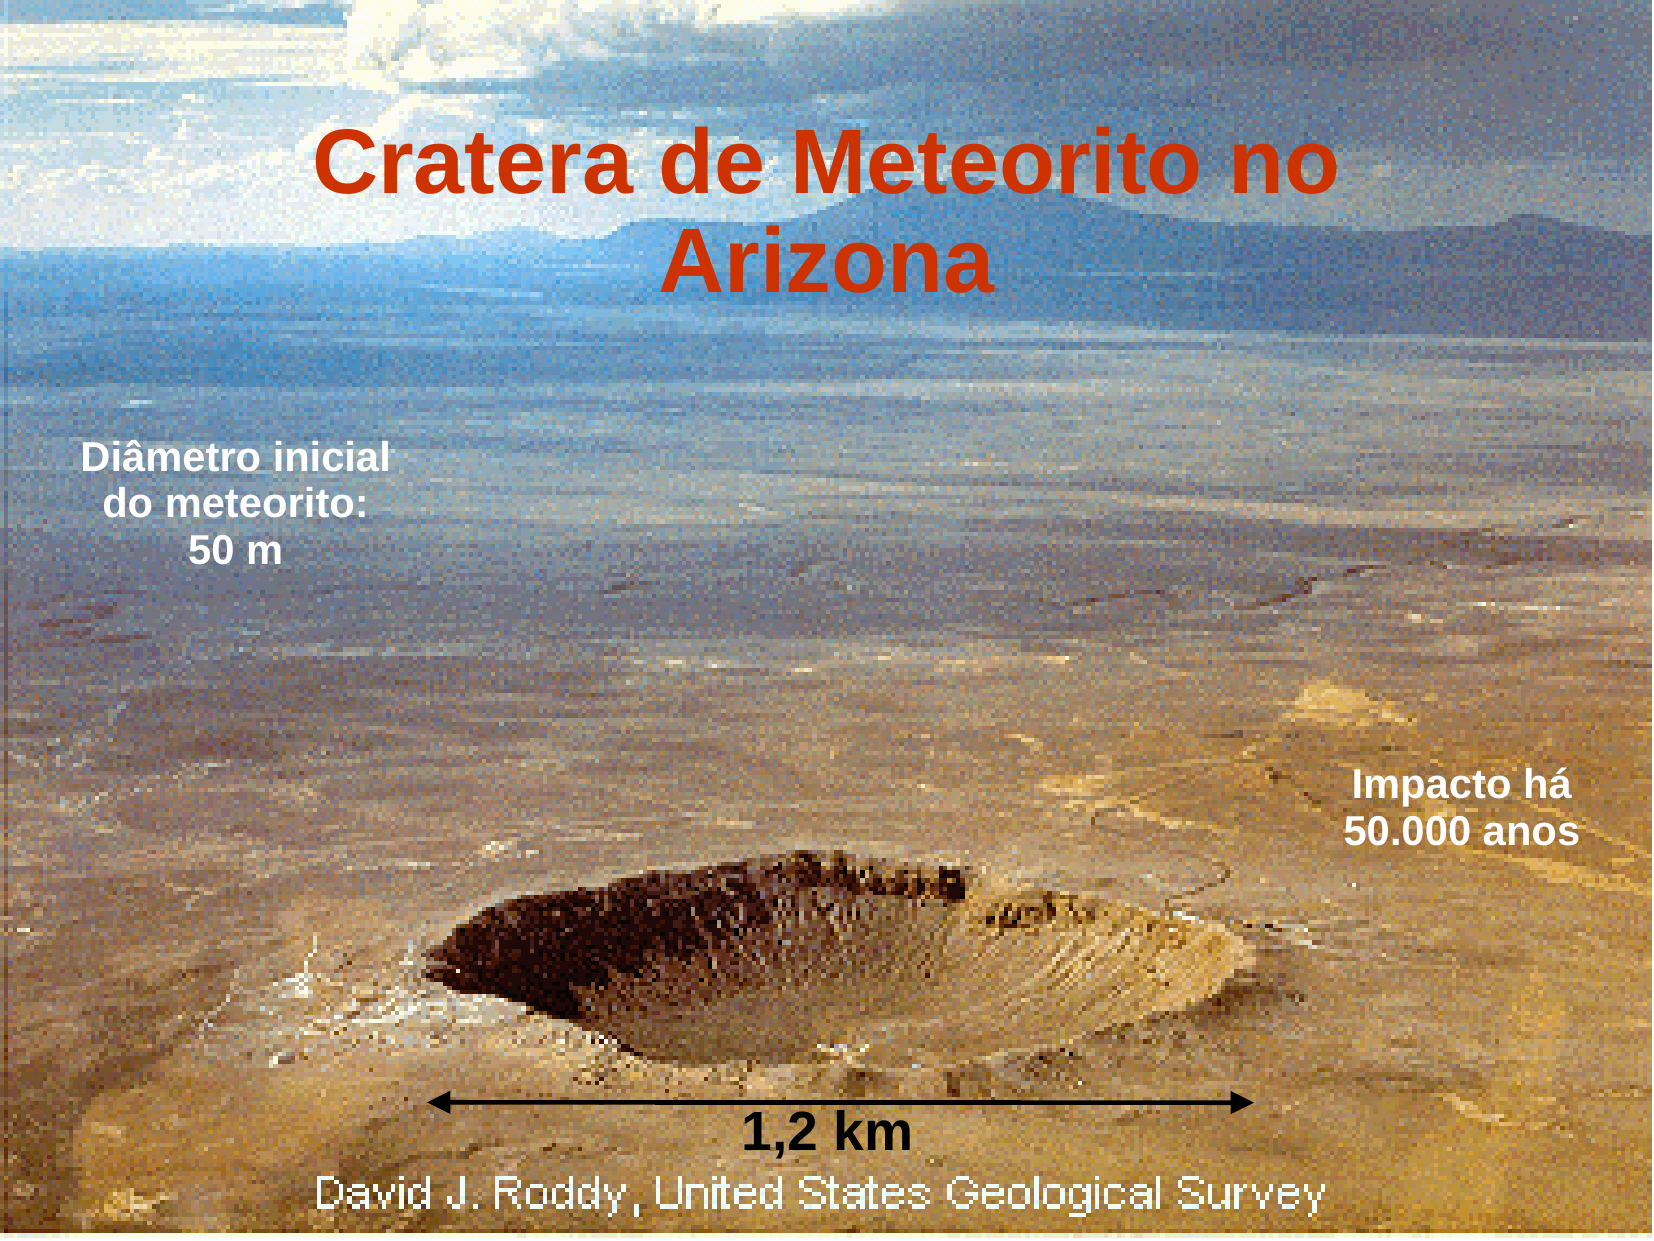

# Cratera de Meteorito no Arizona
Diâmetro inicial
do meteorito:
50 m
Impacto há
50.000 anos
1,2 km